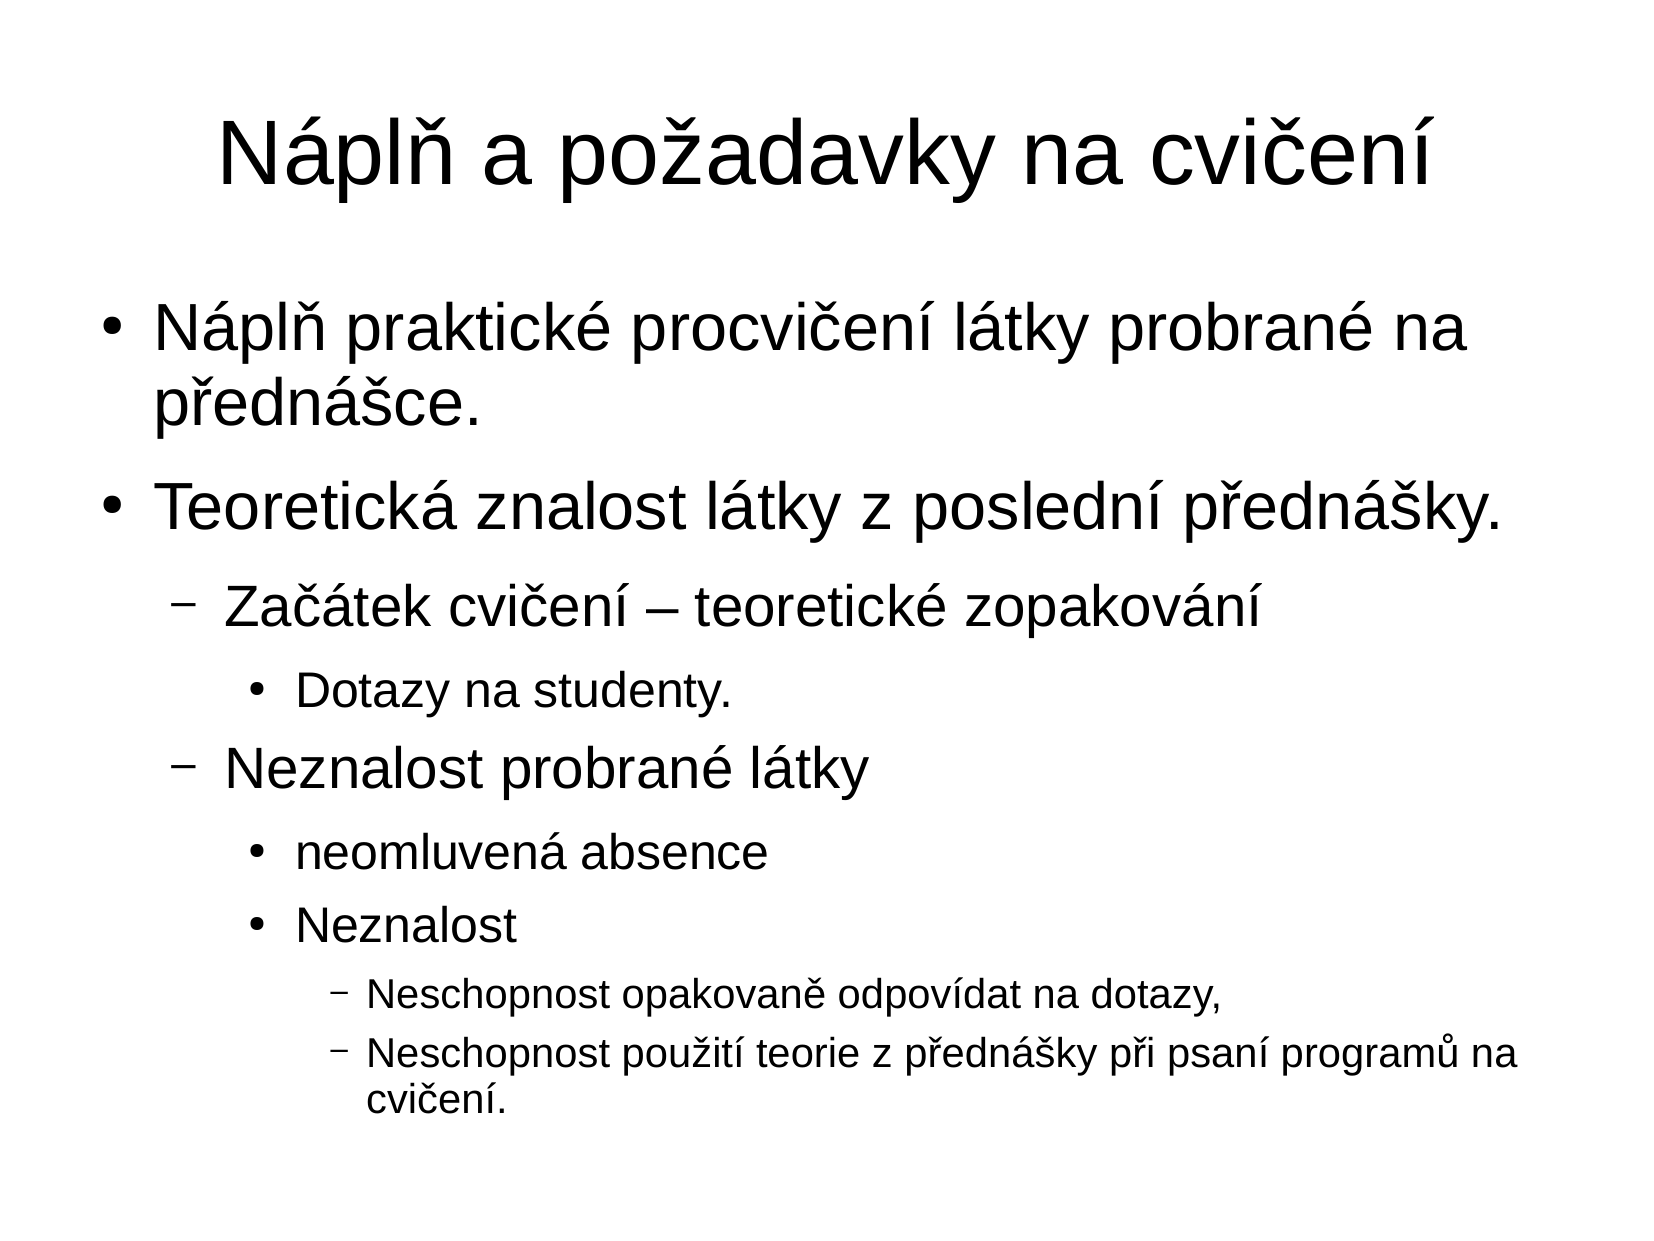

# Náplň a požadavky na cvičení
Náplň praktické procvičení látky probrané na přednášce.
Teoretická znalost látky z poslední přednášky.
Začátek cvičení – teoretické zopakování
Dotazy na studenty.
Neznalost probrané látky
neomluvená absence
Neznalost
Neschopnost opakovaně odpovídat na dotazy,
Neschopnost použití teorie z přednášky při psaní programů na cvičení.